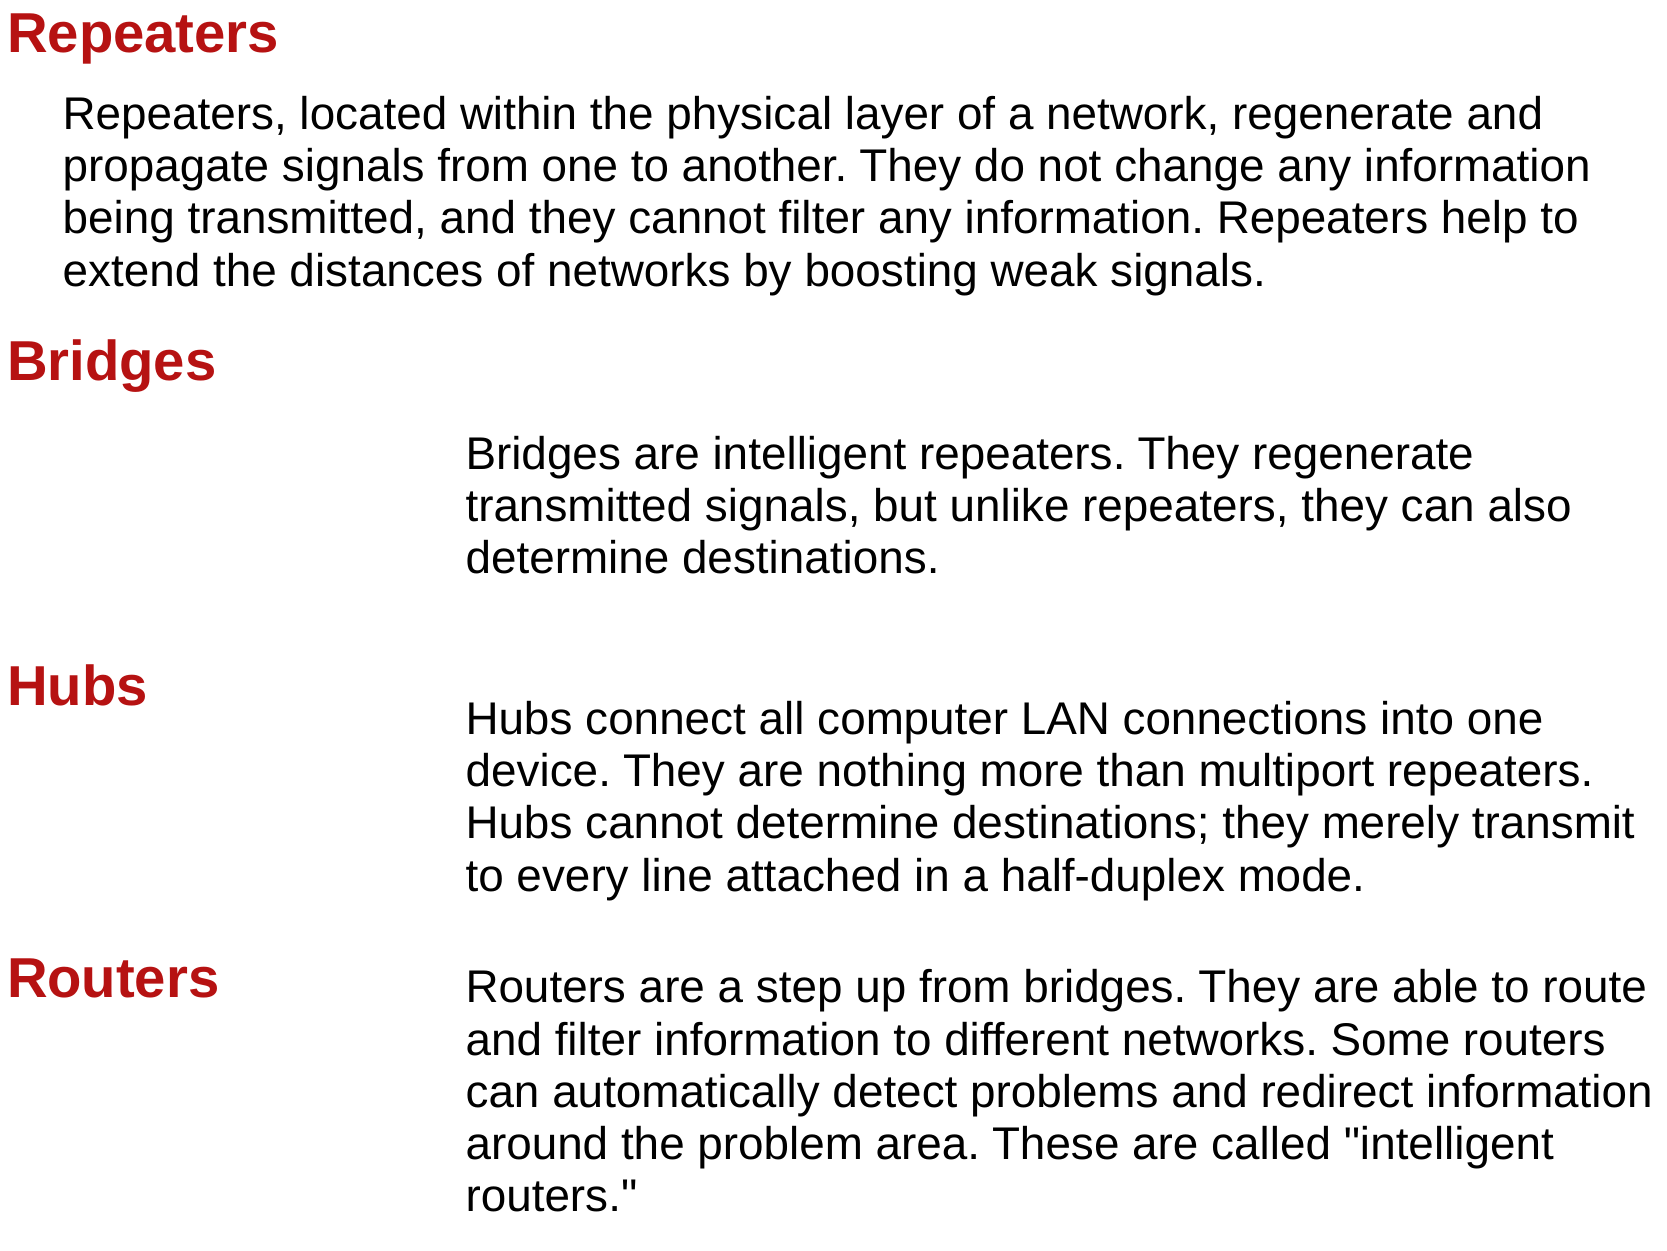

Repeaters
Repeaters, located within the physical layer of a network, regenerate and propagate signals from one to another. They do not change any information being transmitted, and they cannot filter any information. Repeaters help to extend the distances of networks by boosting weak signals.
Bridges
Bridges are intelligent repeaters. They regenerate transmitted signals, but unlike repeaters, they can also determine destinations.
Hubs
Hubs connect all computer LAN connections into one device. They are nothing more than multiport repeaters. Hubs cannot determine destinations; they merely transmit to every line attached in a half-duplex mode.
Routers
Routers are a step up from bridges. They are able to route and filter information to different networks. Some routers can automatically detect problems and redirect information around the problem area. These are called "intelligent routers."